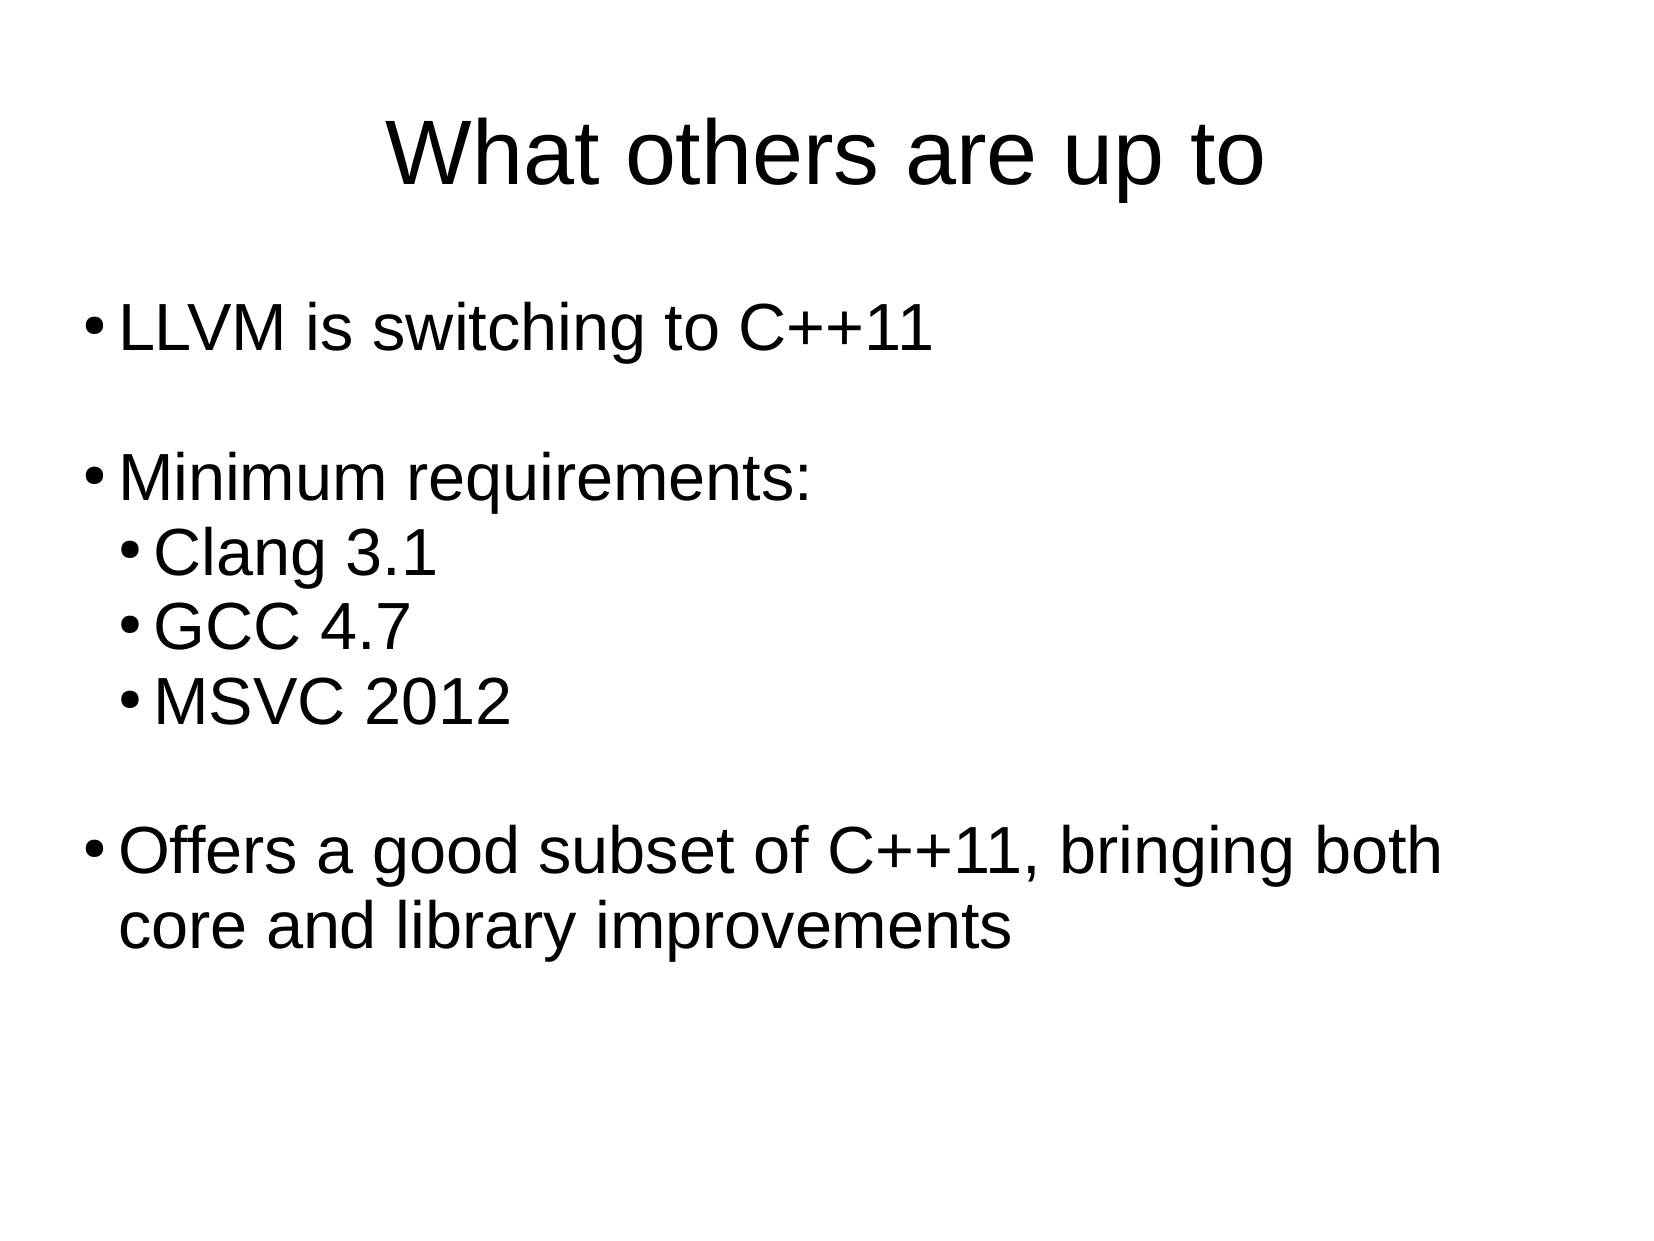

# What others are up to
LLVM is switching to C++11
Minimum requirements:
Clang 3.1
GCC 4.7
MSVC 2012
Offers a good subset of C++11, bringing both core and library improvements